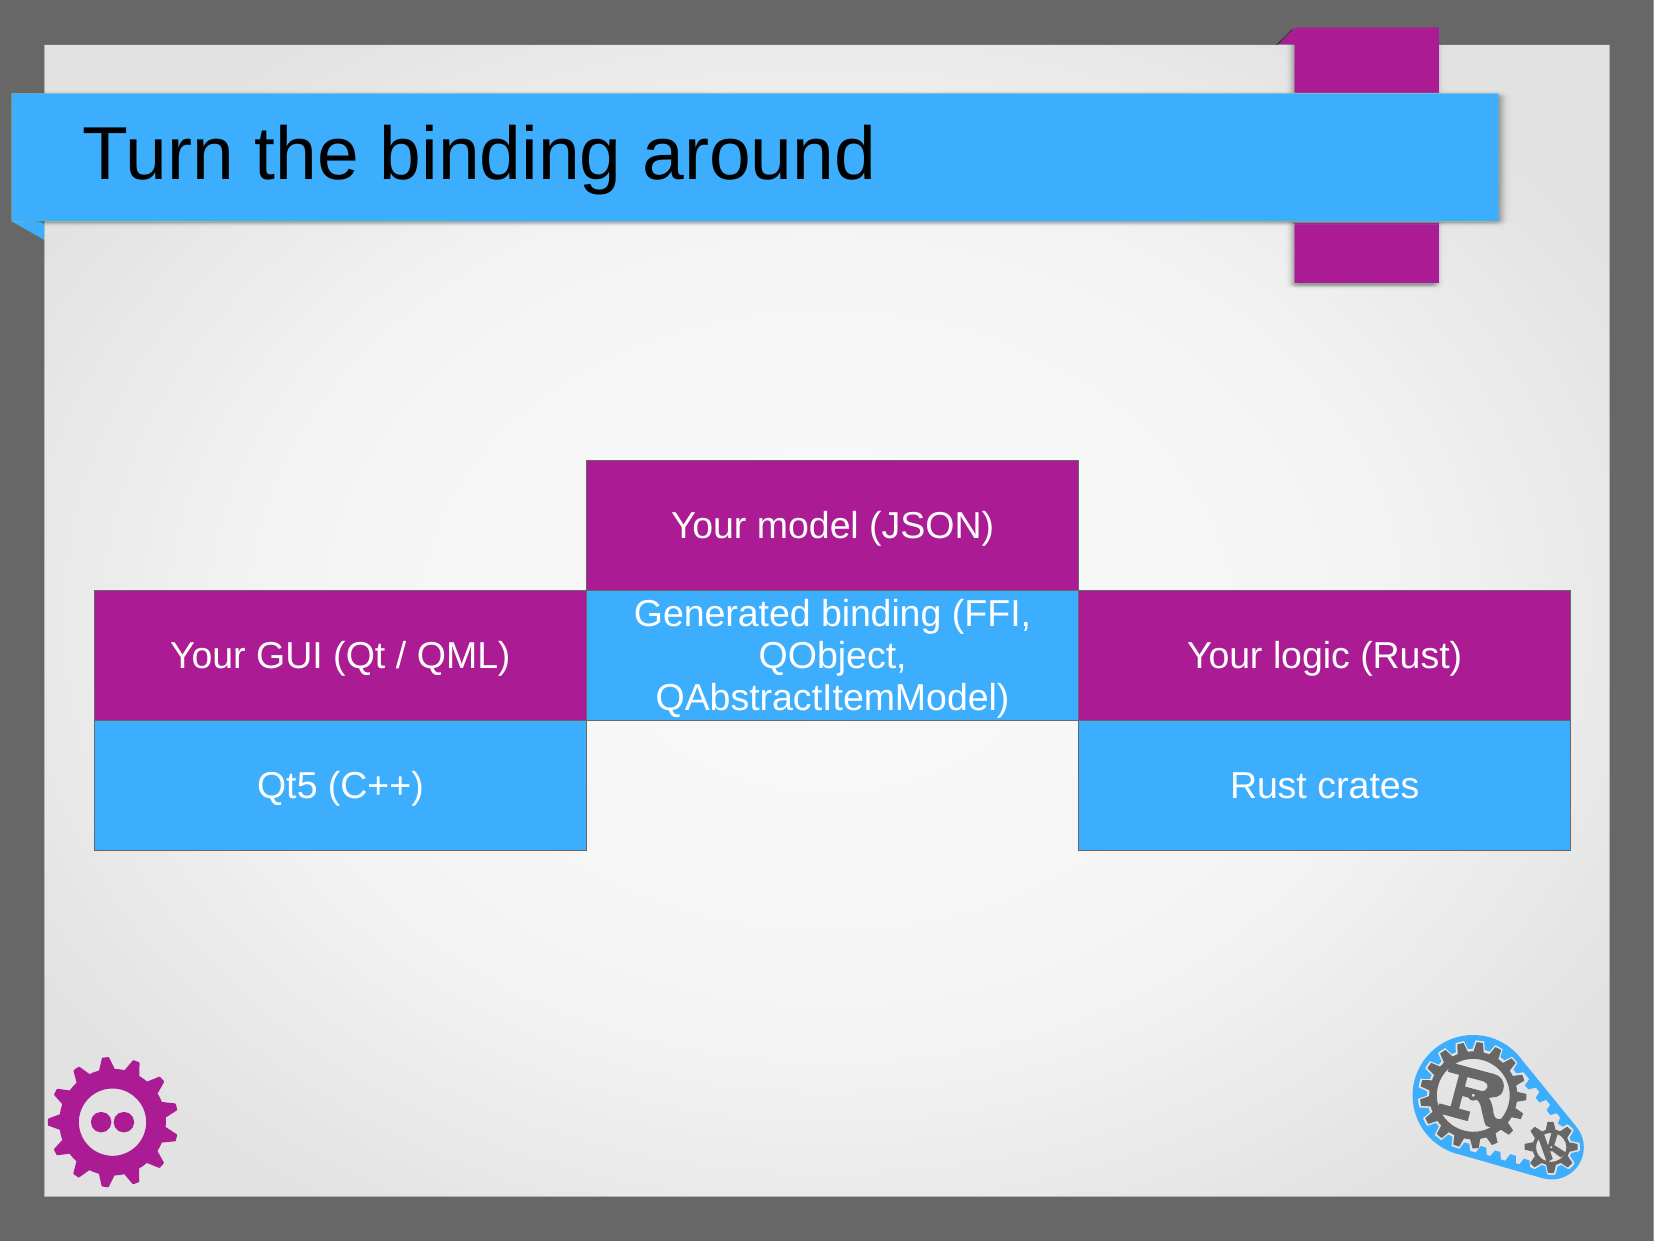

# Turn the binding around
Your model (JSON)
Your GUI (Qt / QML)
Generated binding (FFI, QObject, QAbstractItemModel)
Your logic (Rust)
Qt5 (C++)
Rust crates